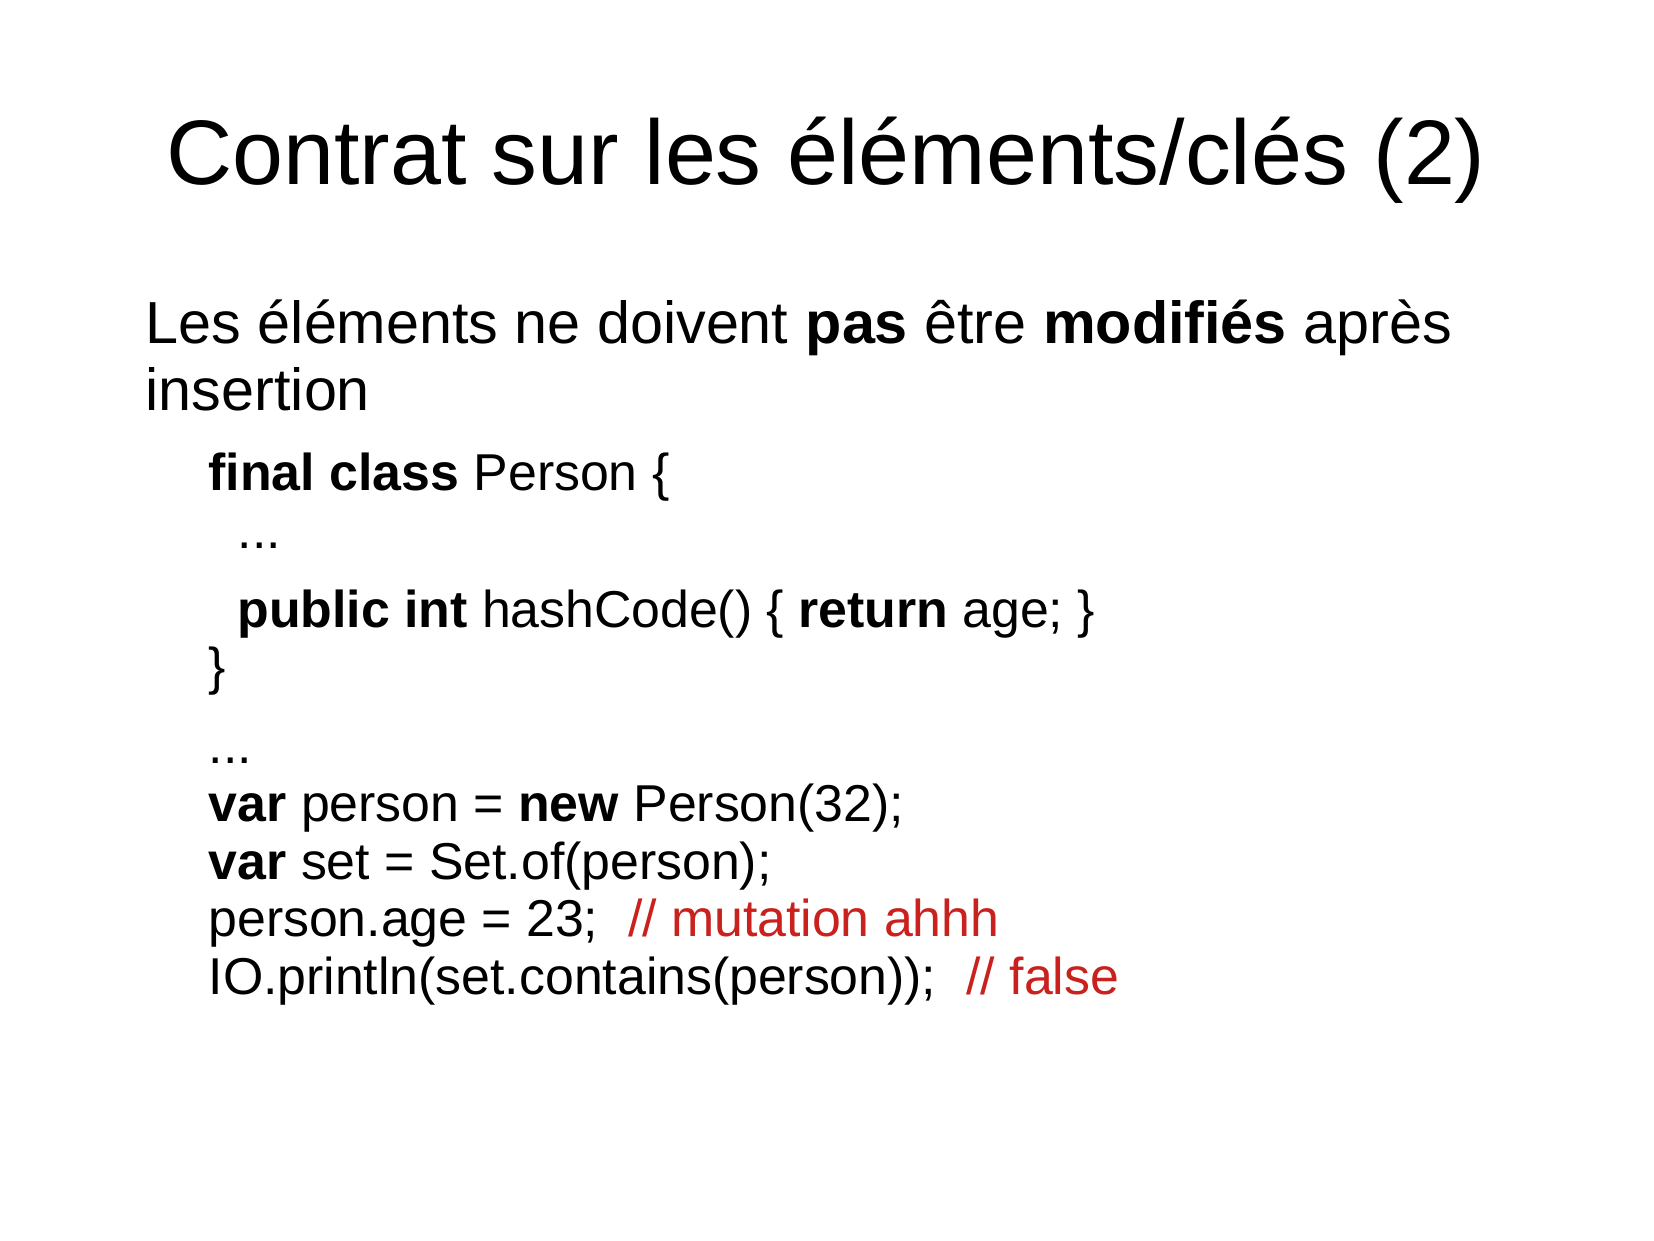

# Contrat sur les éléments/clés (2)
Les éléments ne doivent pas être modifiés après insertion
final class Person {
 ...
 public int hashCode() { return age; }
}
...
var person = new Person(32);
var set = Set.of(person);
person.age = 23; // mutation ahhh
IO.println(set.contains(person)); // false